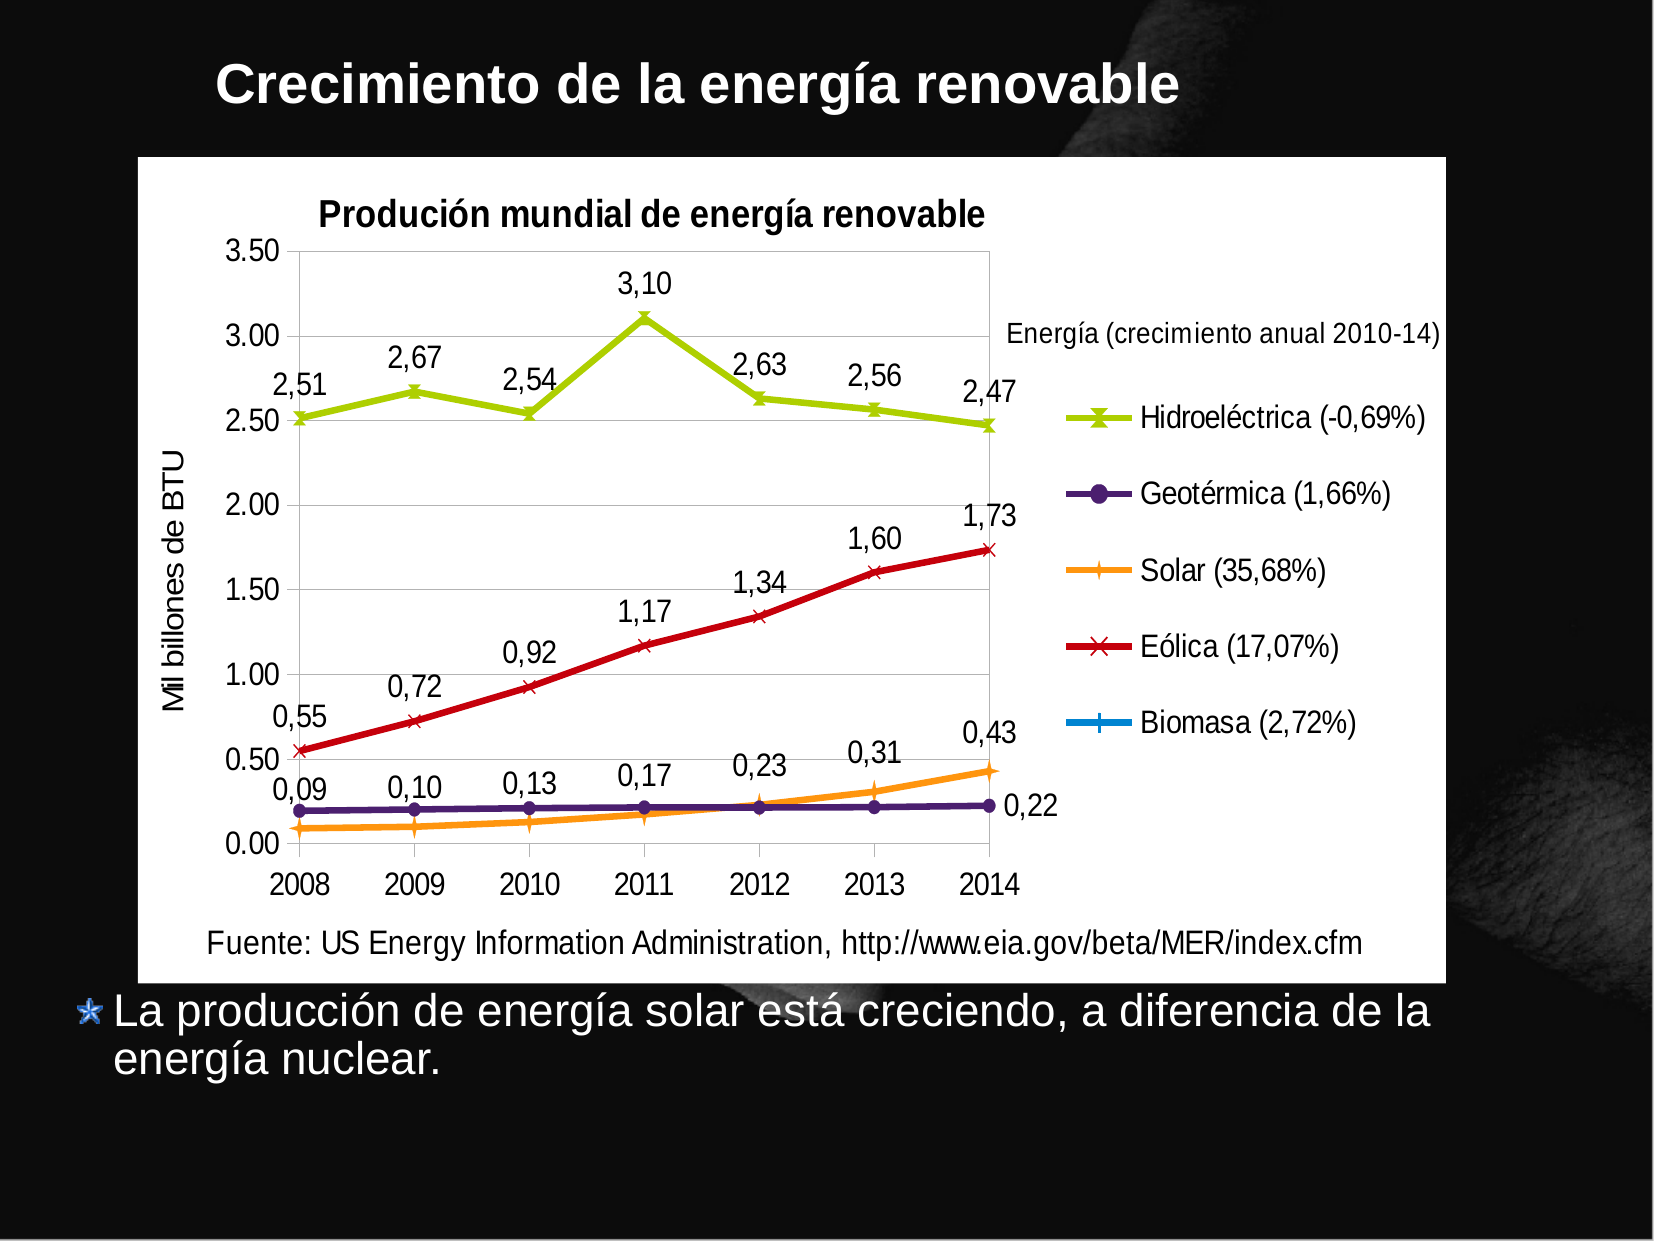

# Crecimiento de la energía renovable
La producción de energía solar está creciendo, a diferencia de la energía nuclear.